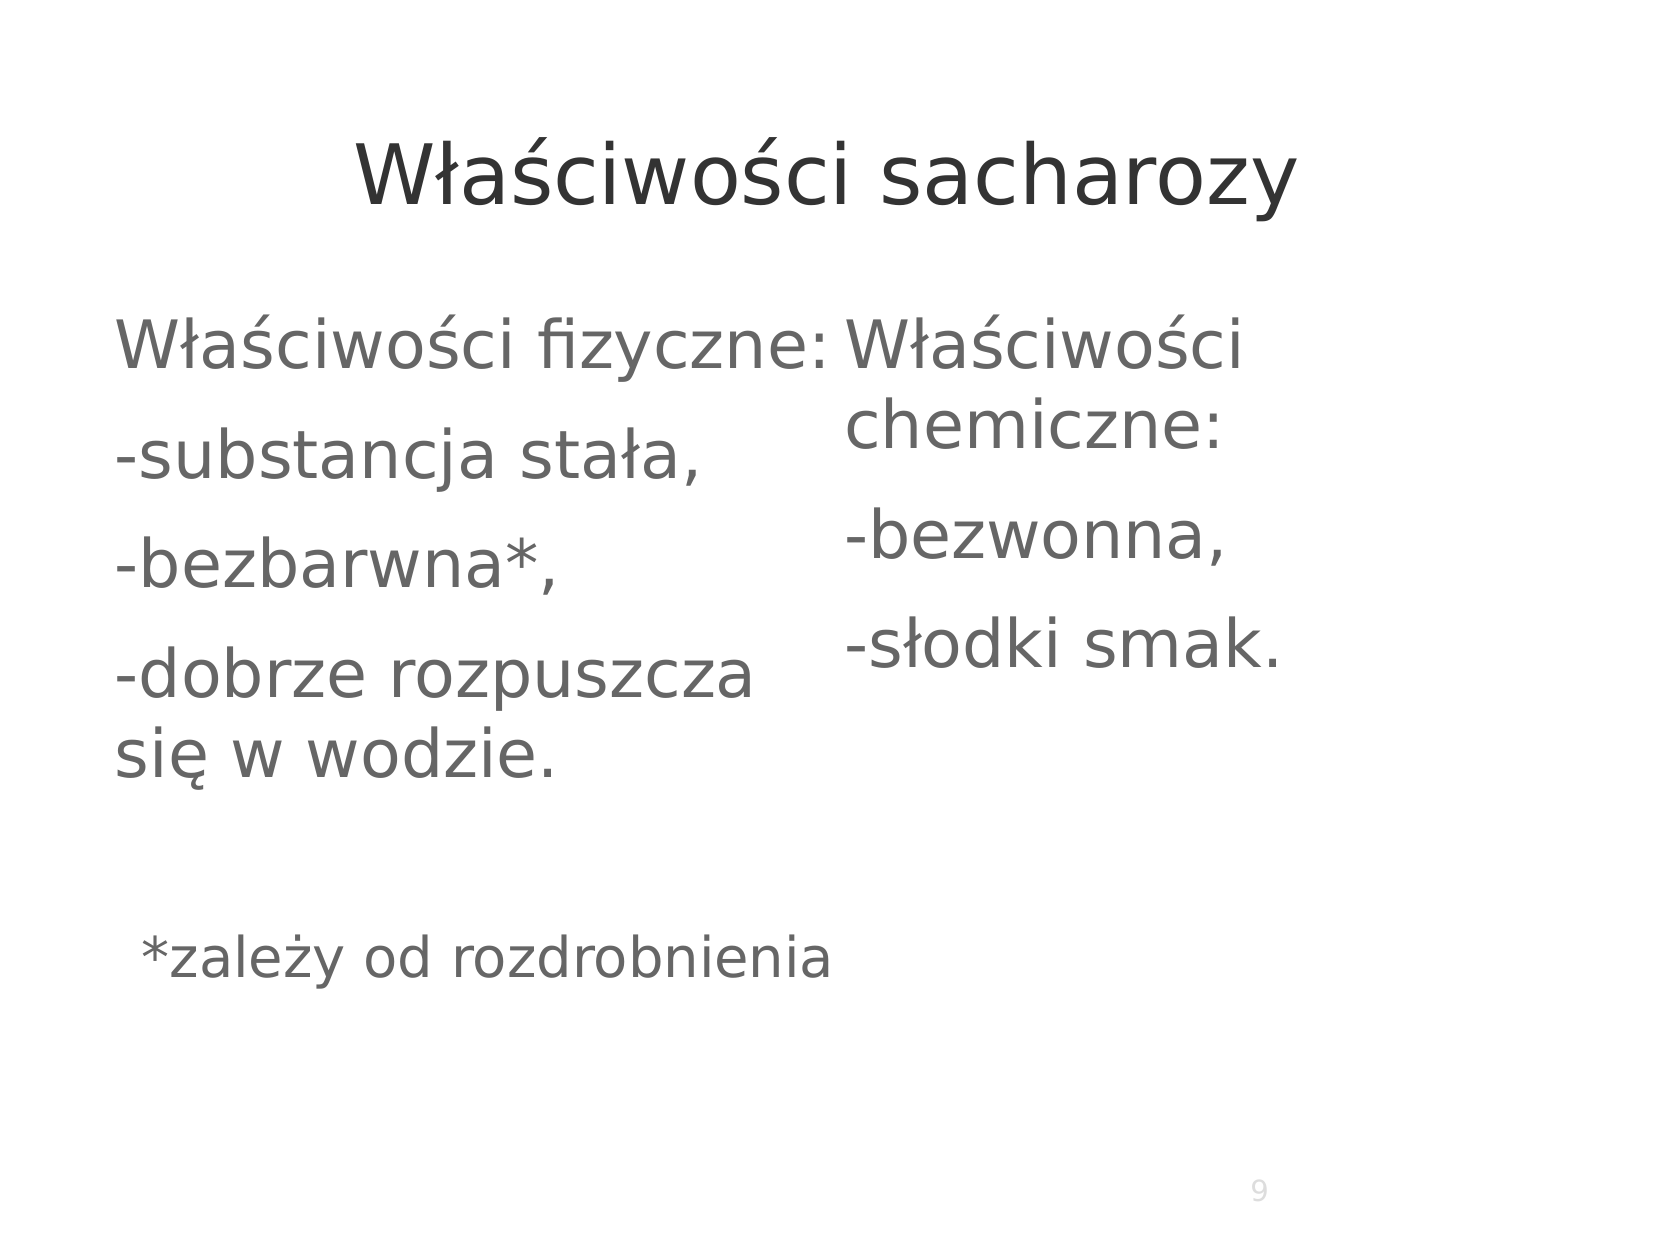

# Właściwości sacharozy
Właściwości fizyczne:
-substancja stała,
-bezbarwna*,
-dobrze rozpuszcza się w wodzie.
Właściwości chemiczne:
-bezwonna,
-słodki smak.
*zależy od rozdrobnienia